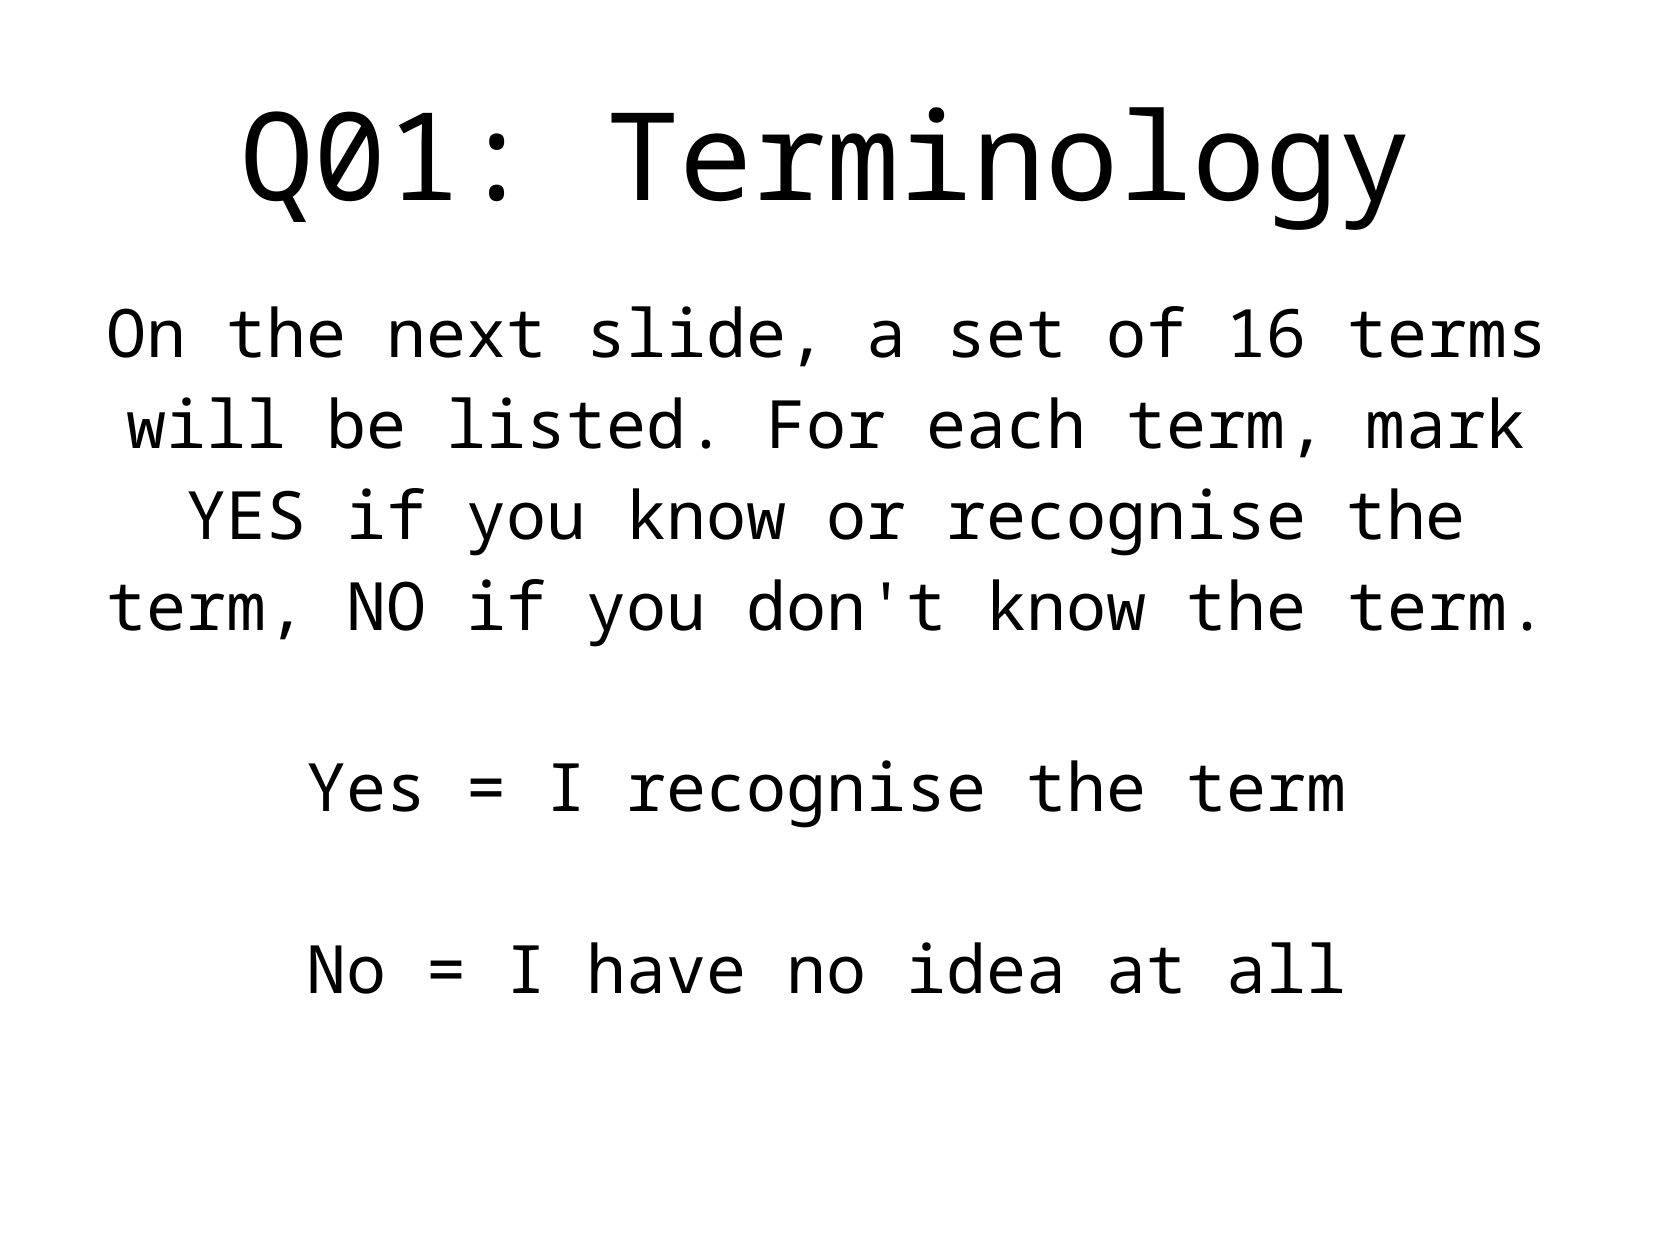

# Q01: Terminology
On the next slide, a set of 16 terms will be listed. For each term, mark YES if you know or recognise the term, NO if you don't know the term.
Yes = I recognise the term
No = I have no idea at all